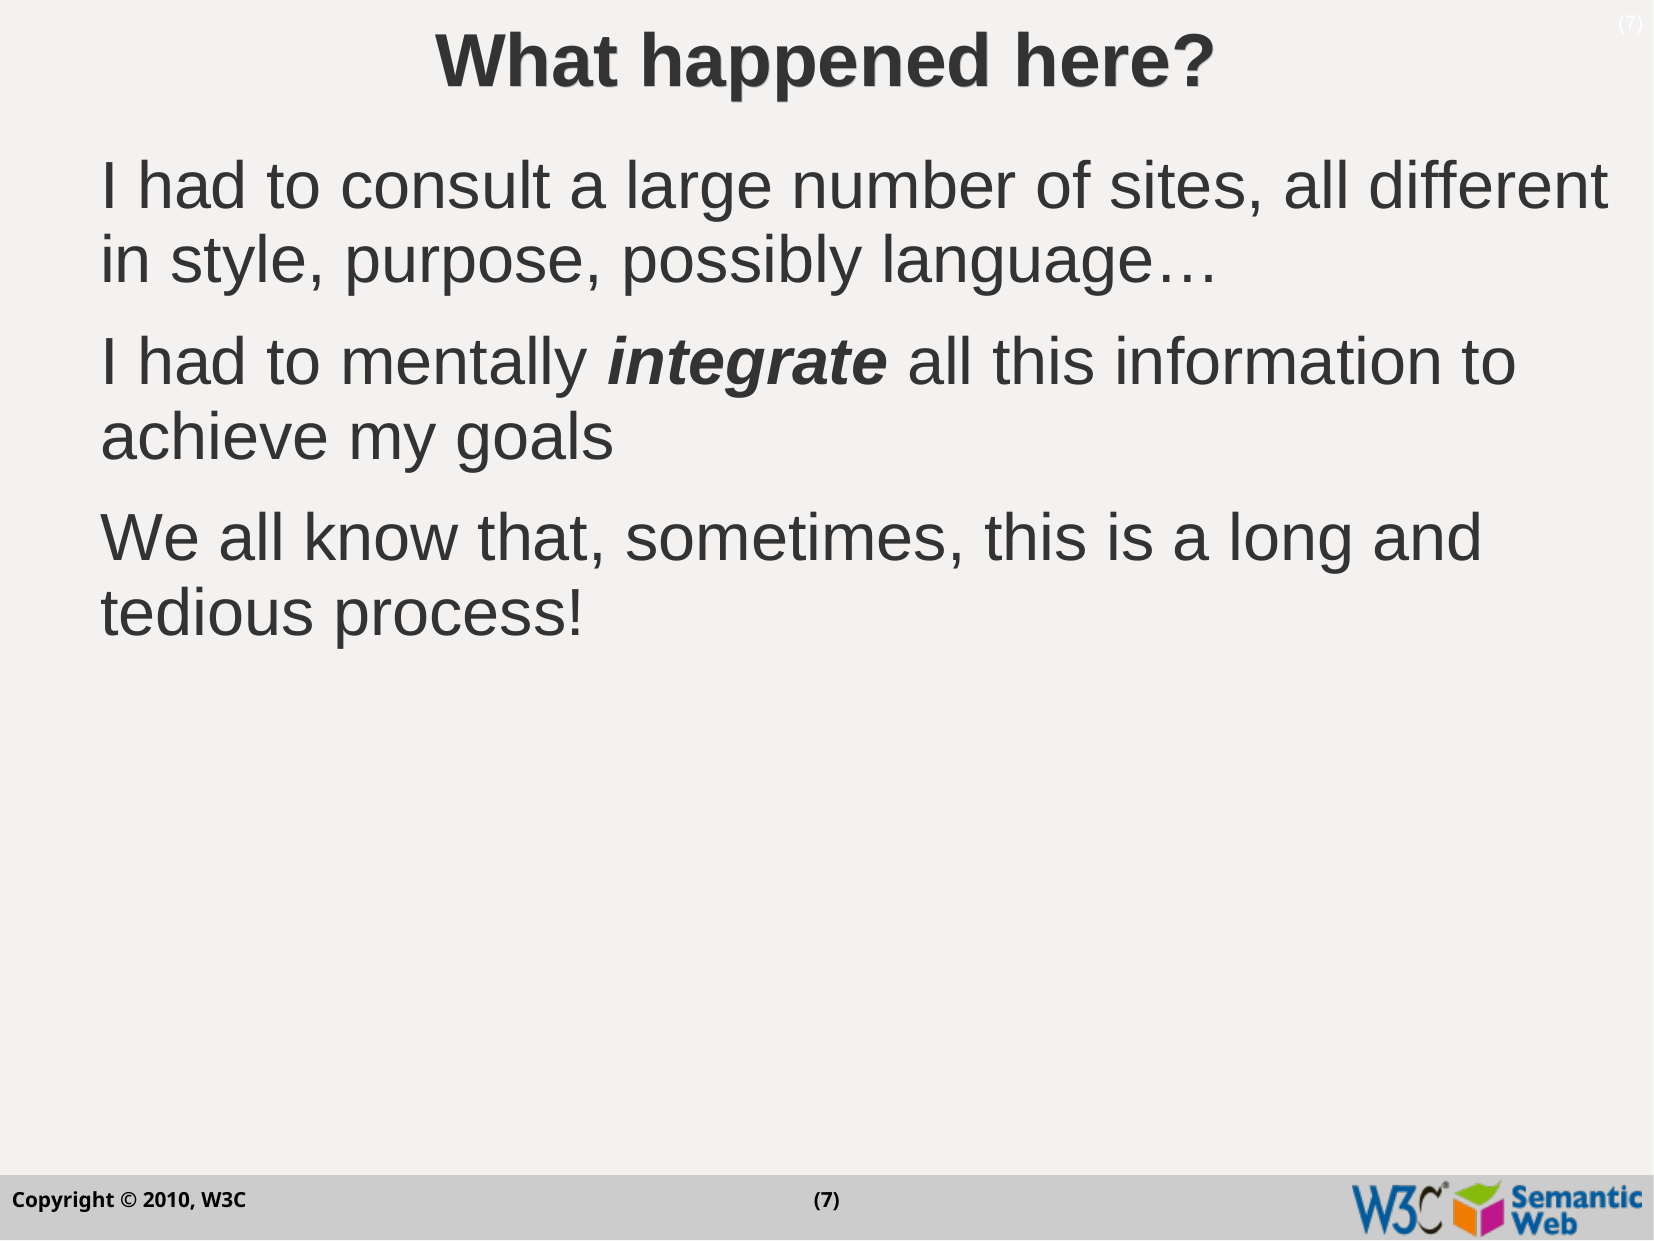

# What happened here?
I had to consult a large number of sites, all different in style, purpose, possibly language…
I had to mentally integrate all this information to achieve my goals
We all know that, sometimes, this is a long and tedious process!